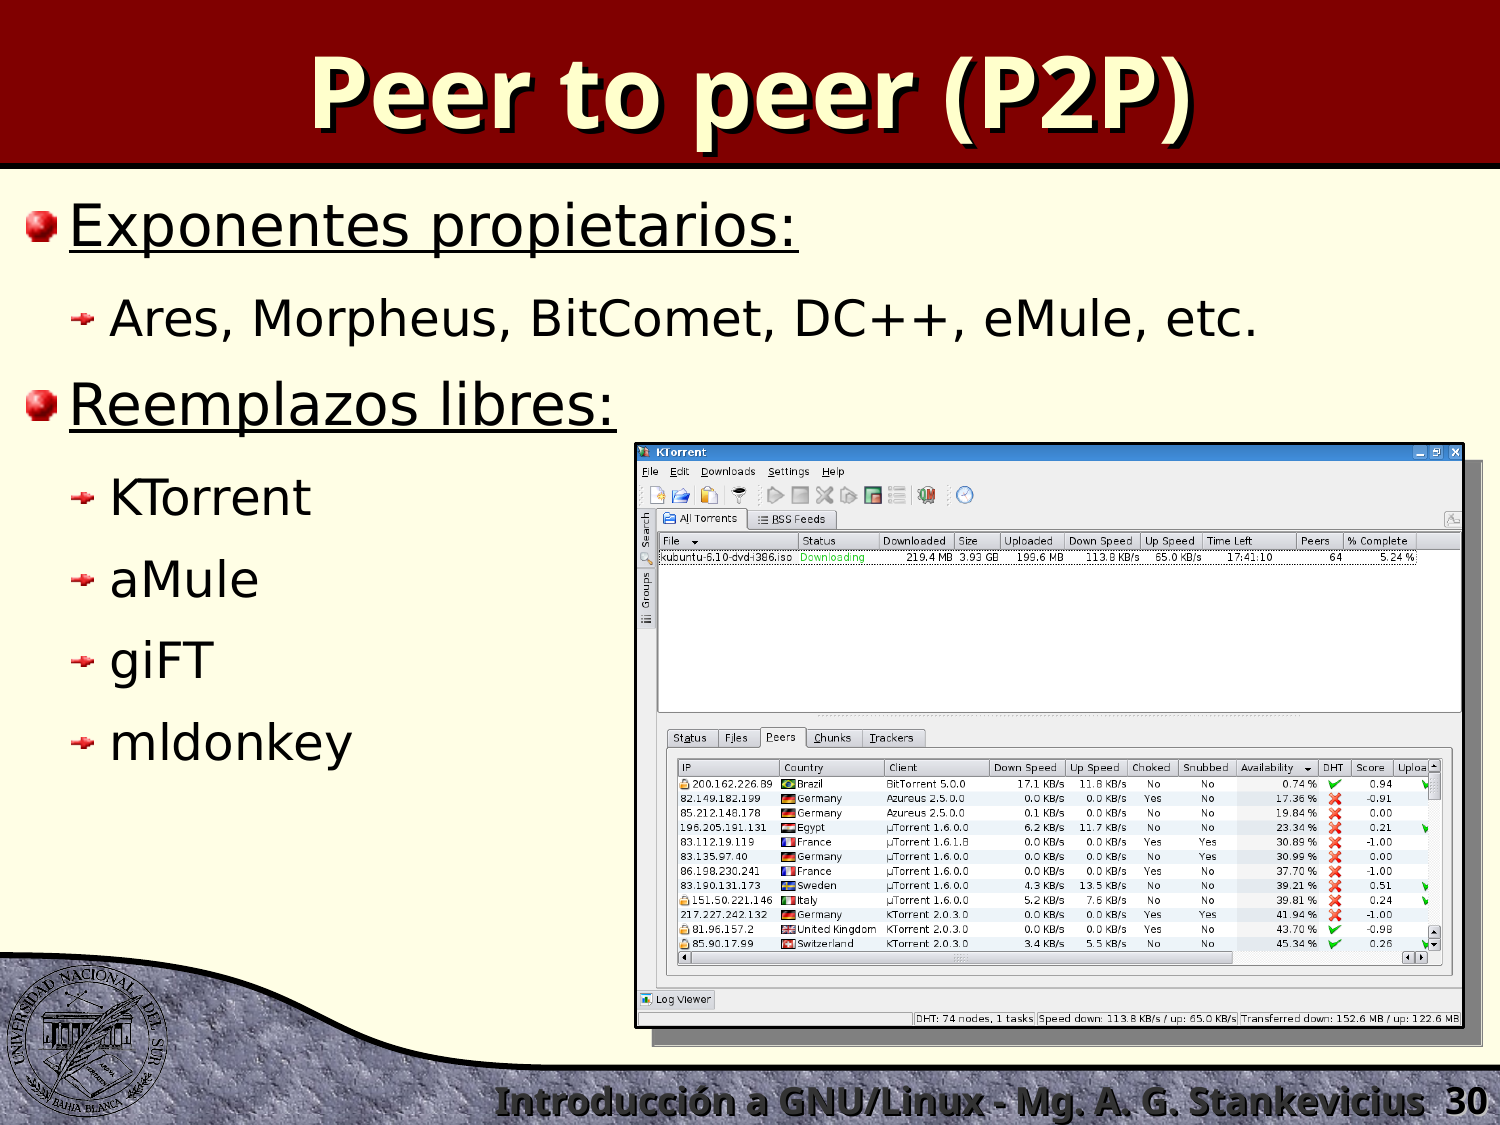

# Peer to peer (P2P)
Exponentes propietarios:
Ares, Morpheus, BitComet, DC++, eMule, etc.
Reemplazos libres:
KTorrent
aMule
giFT
mldonkey
30